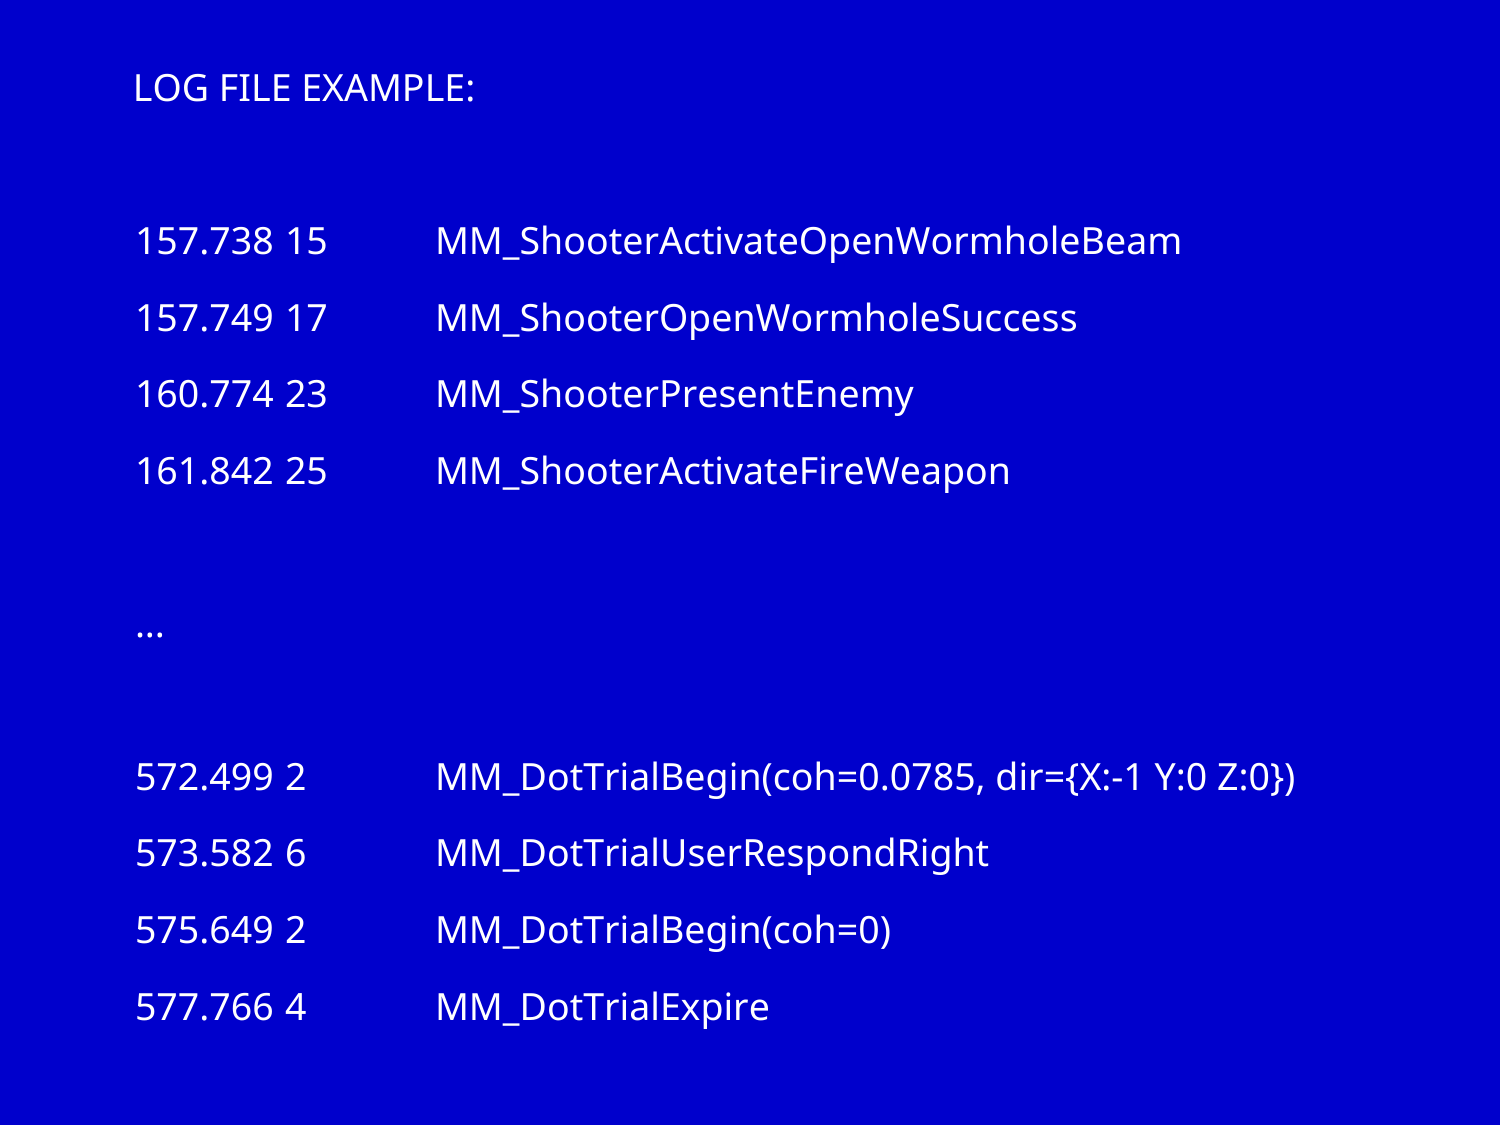

# LOG FILE EXAMPLE: 157.738	15	MM_ShooterActivateOpenWormholeBeam 157.749	17	MM_ShooterOpenWormholeSuccess 160.774	23	MM_ShooterPresentEnemy 161.842	25	MM_ShooterActivateFireWeapon ... 572.499	2	MM_DotTrialBegin(coh=0.0785, dir={X:-1 Y:0 Z:0}) 573.582	6	MM_DotTrialUserRespondRight 575.649	2	MM_DotTrialBegin(coh=0) 577.766	4	MM_DotTrialExpire